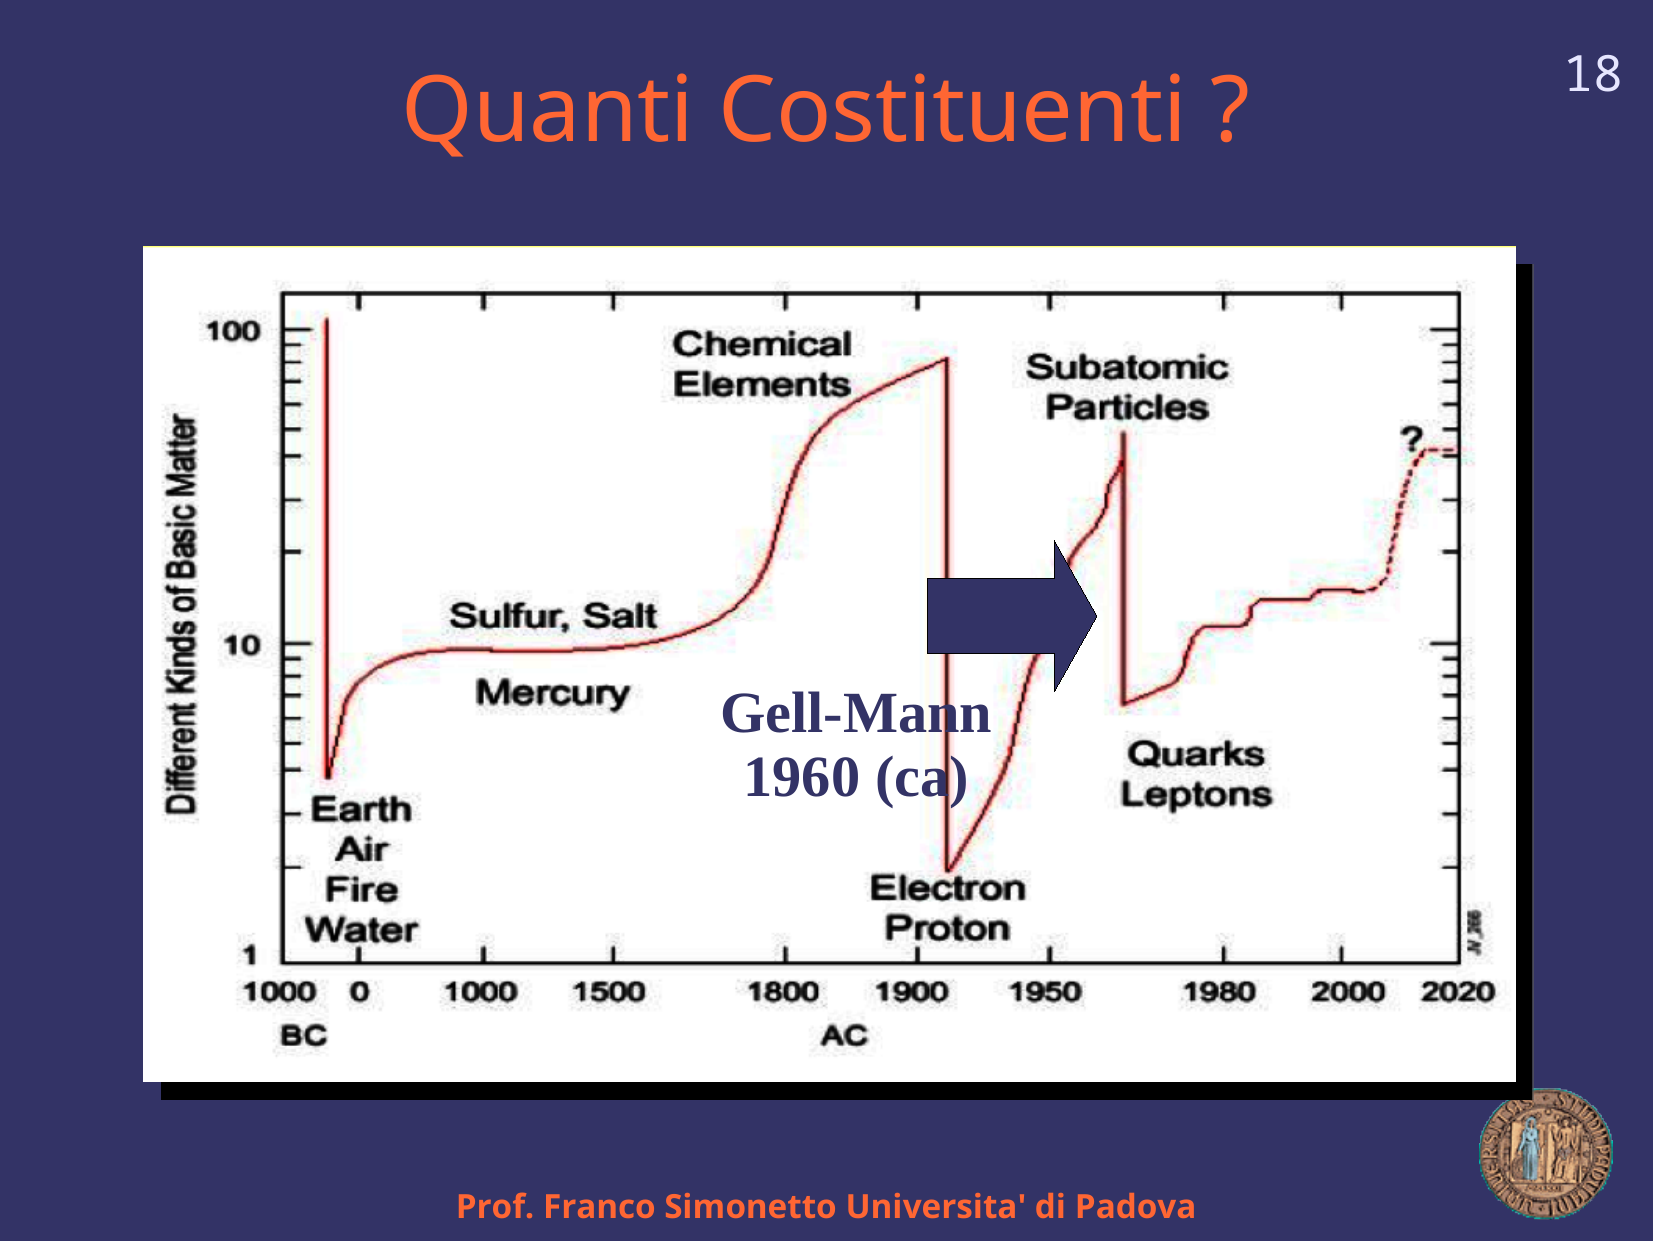

18
# Quanti Costituenti ?
Gell-Mann
1960 (ca)